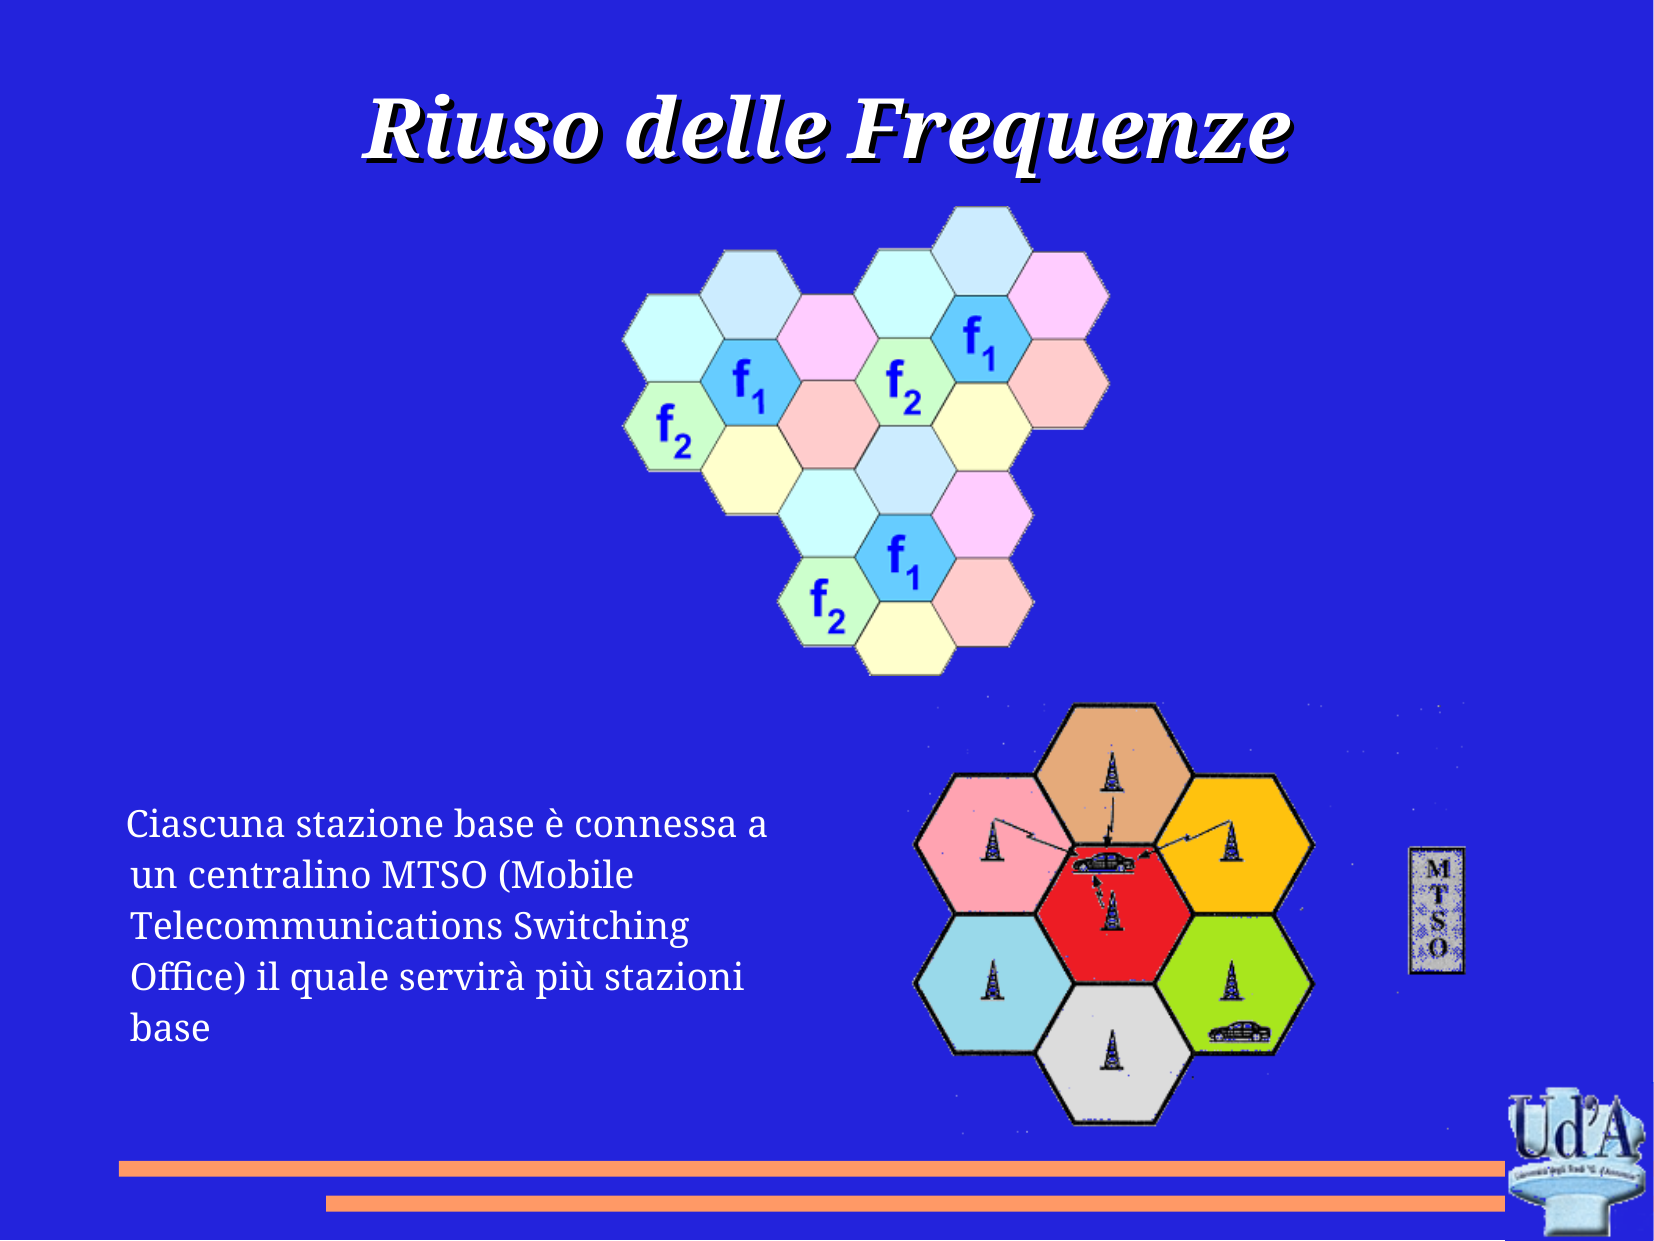

# Riuso delle Frequenze
 Ciascuna stazione base è connessa a un centralino MTSO (Mobile Telecommunications Switching Office) il quale servirà più stazioni base